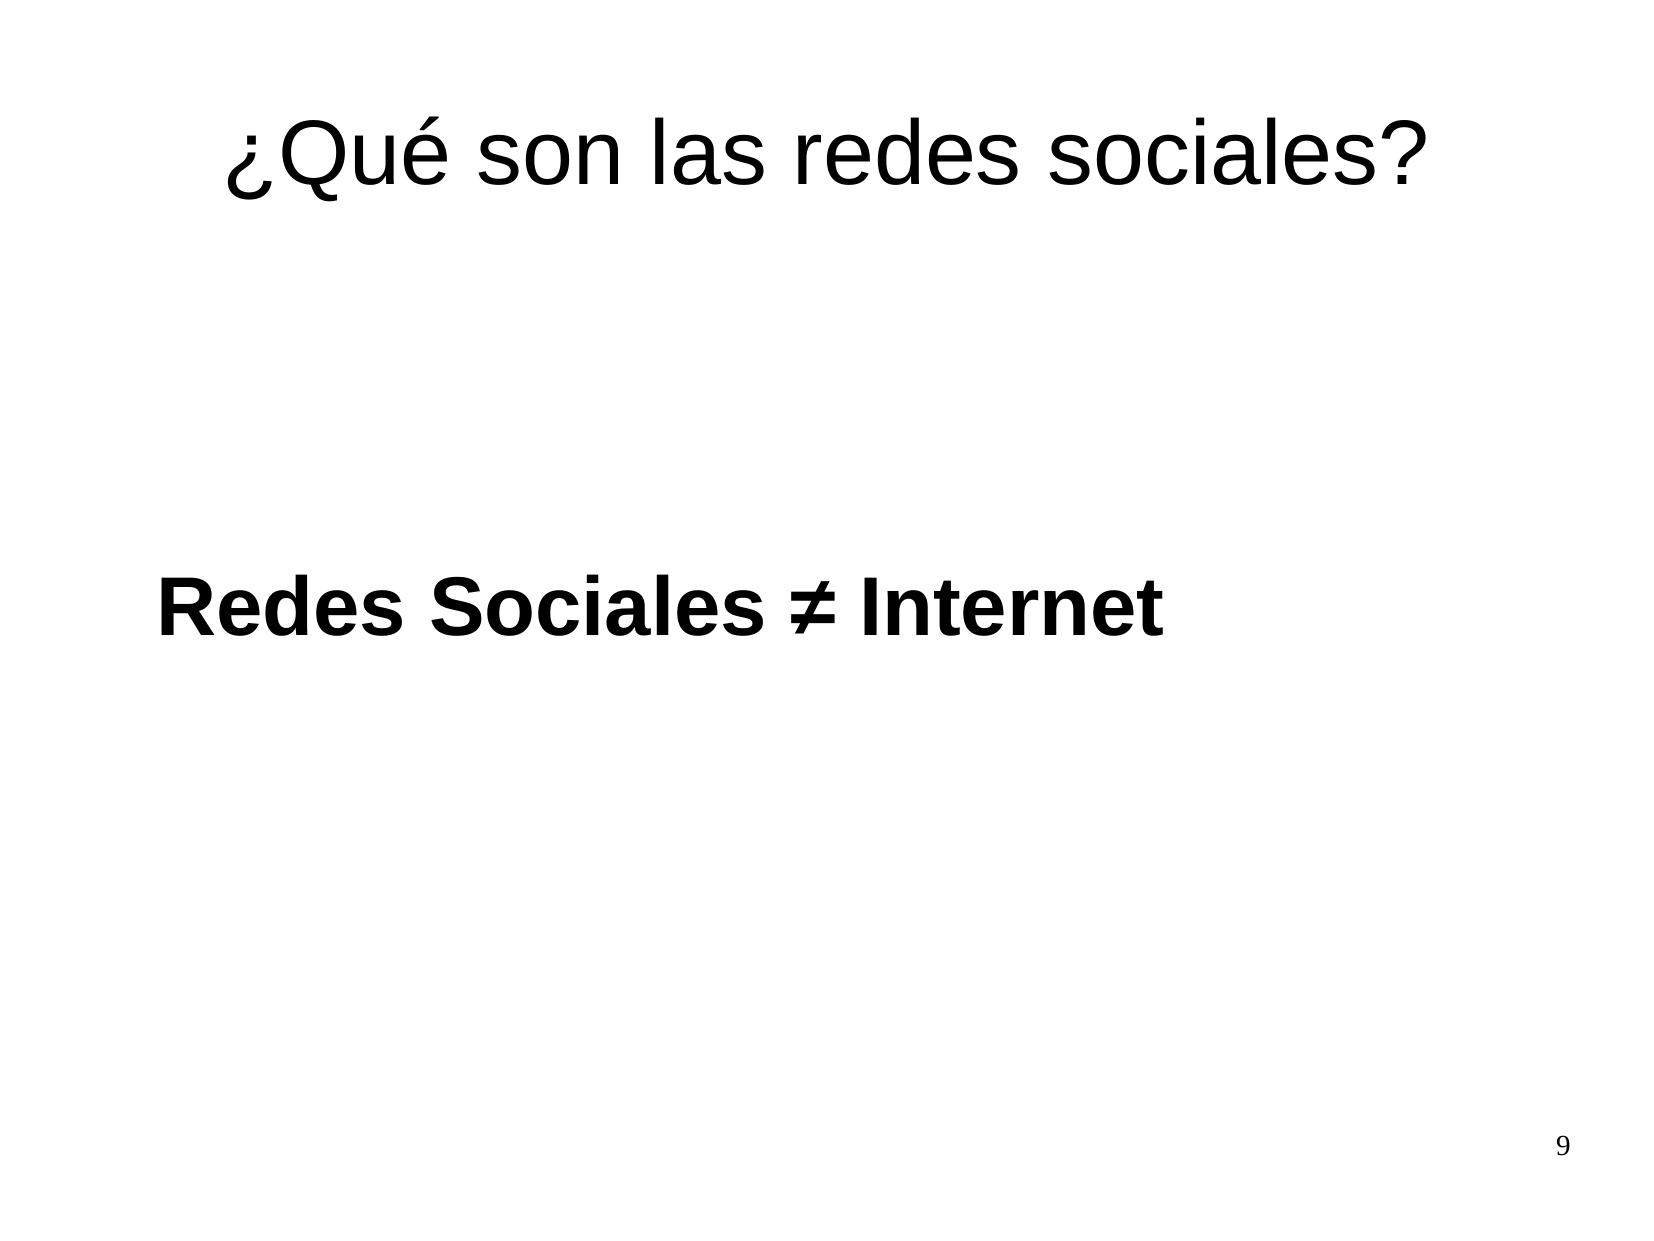

¿Qué son las redes sociales?
# Redes Sociales ≠ Internet
9